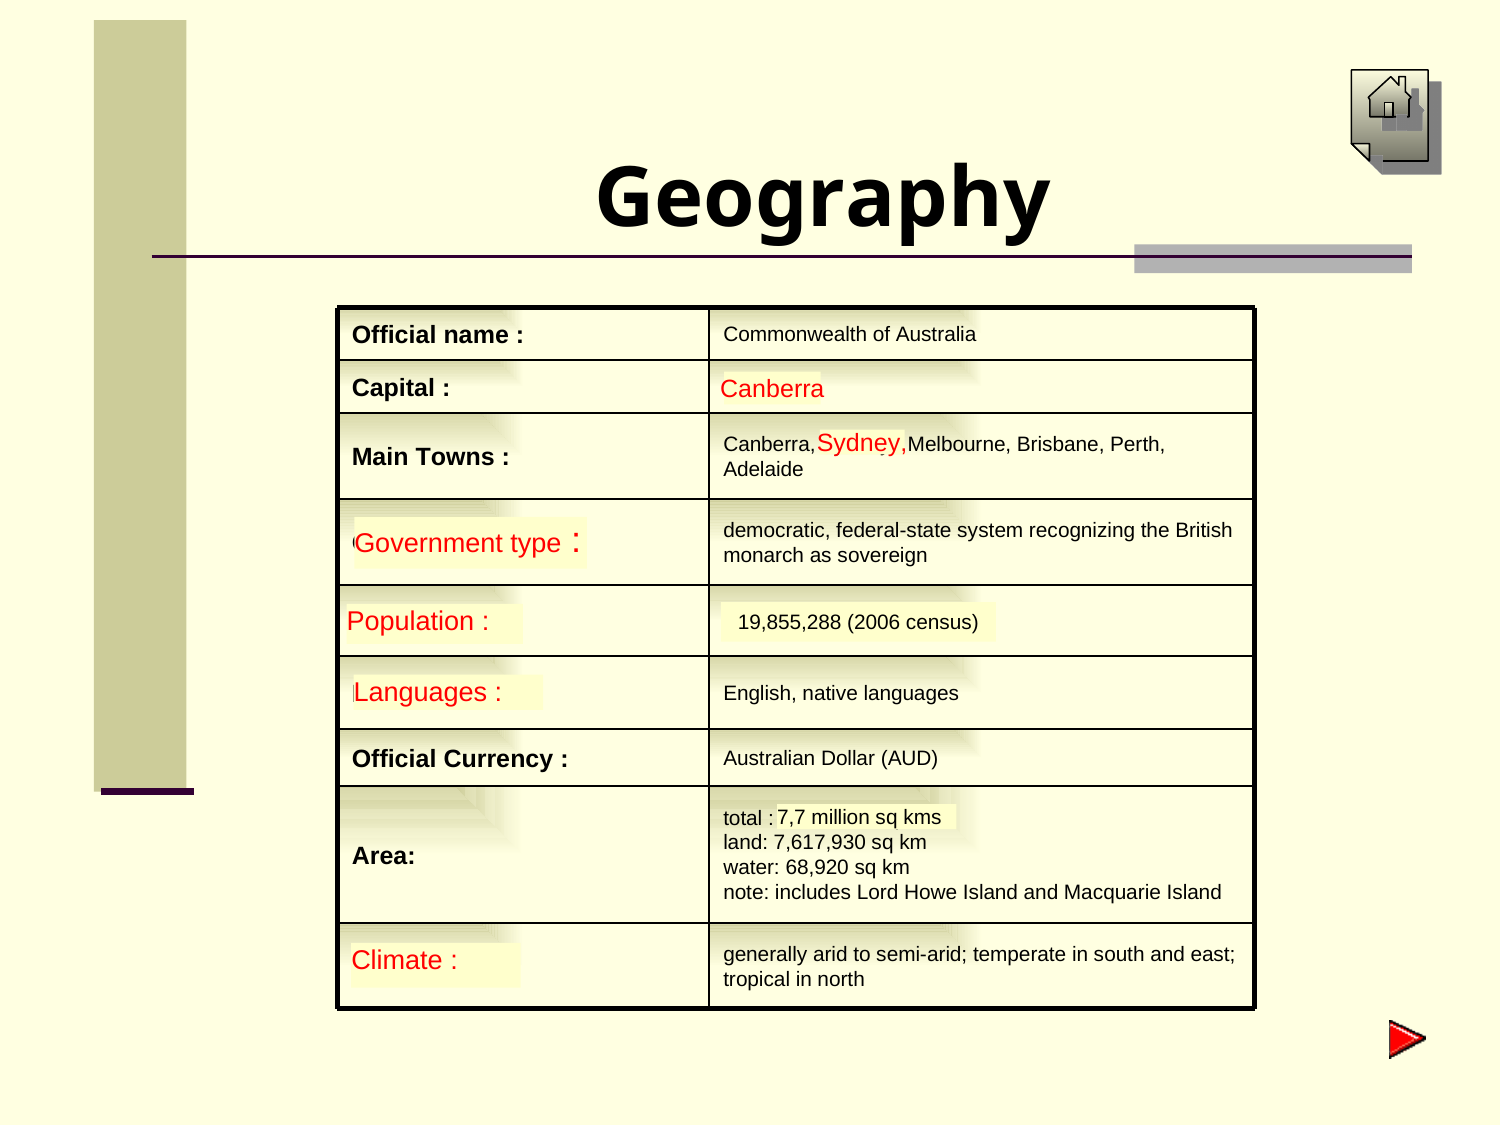

Geography
Official name :
Commonwealth of Australia
Capital :
Canberra
Main Towns :
Canberra, Sydney, Melbourne, Brisbane, Perth, Adelaide
Government type :
democratic, federal-state system recognizing the British monarch as sovereign
Population :
19,357,594 (July 2001 est.)
Languages :
English, native languages
Official Currency :
Australian Dollar (AUD)
Area:
total : 7,686,850 sq km
land: 7,617,930 sq km
water: 68,920 sq km
note: includes Lord Howe Island and Macquarie Island
Climate :
generally arid to semi-arid; temperate in south and east; tropical in north
Canberra
Sydney,
Government type :
19,855,288 (2006 census)
Population :
Languages :
7,7 million sq kms
Climate :